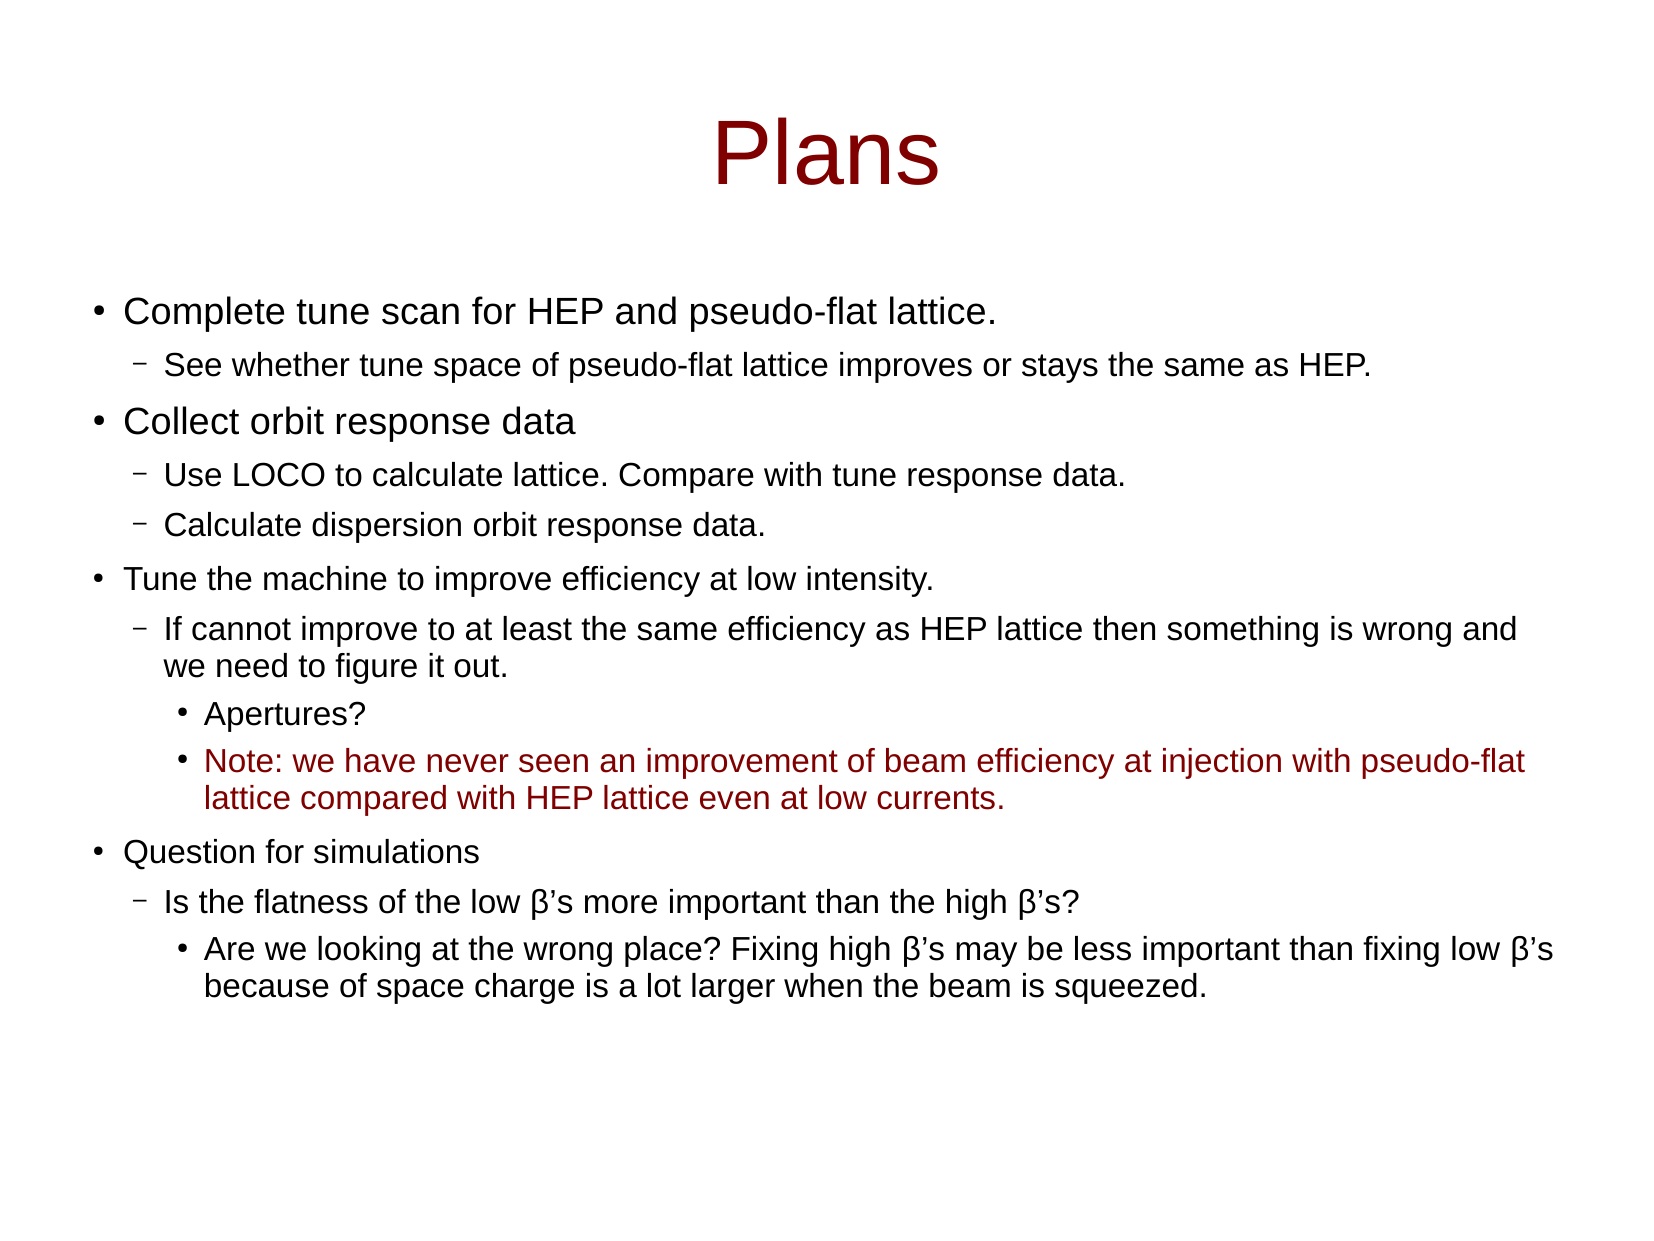

# Plans
Complete tune scan for HEP and pseudo-flat lattice.
See whether tune space of pseudo-flat lattice improves or stays the same as HEP.
Collect orbit response data
Use LOCO to calculate lattice. Compare with tune response data.
Calculate dispersion orbit response data.
Tune the machine to improve efficiency at low intensity.
If cannot improve to at least the same efficiency as HEP lattice then something is wrong and we need to figure it out.
Apertures?
Note: we have never seen an improvement of beam efficiency at injection with pseudo-flat lattice compared with HEP lattice even at low currents.
Question for simulations
Is the flatness of the low β’s more important than the high β’s?
Are we looking at the wrong place? Fixing high β’s may be less important than fixing low β’s because of space charge is a lot larger when the beam is squeezed.